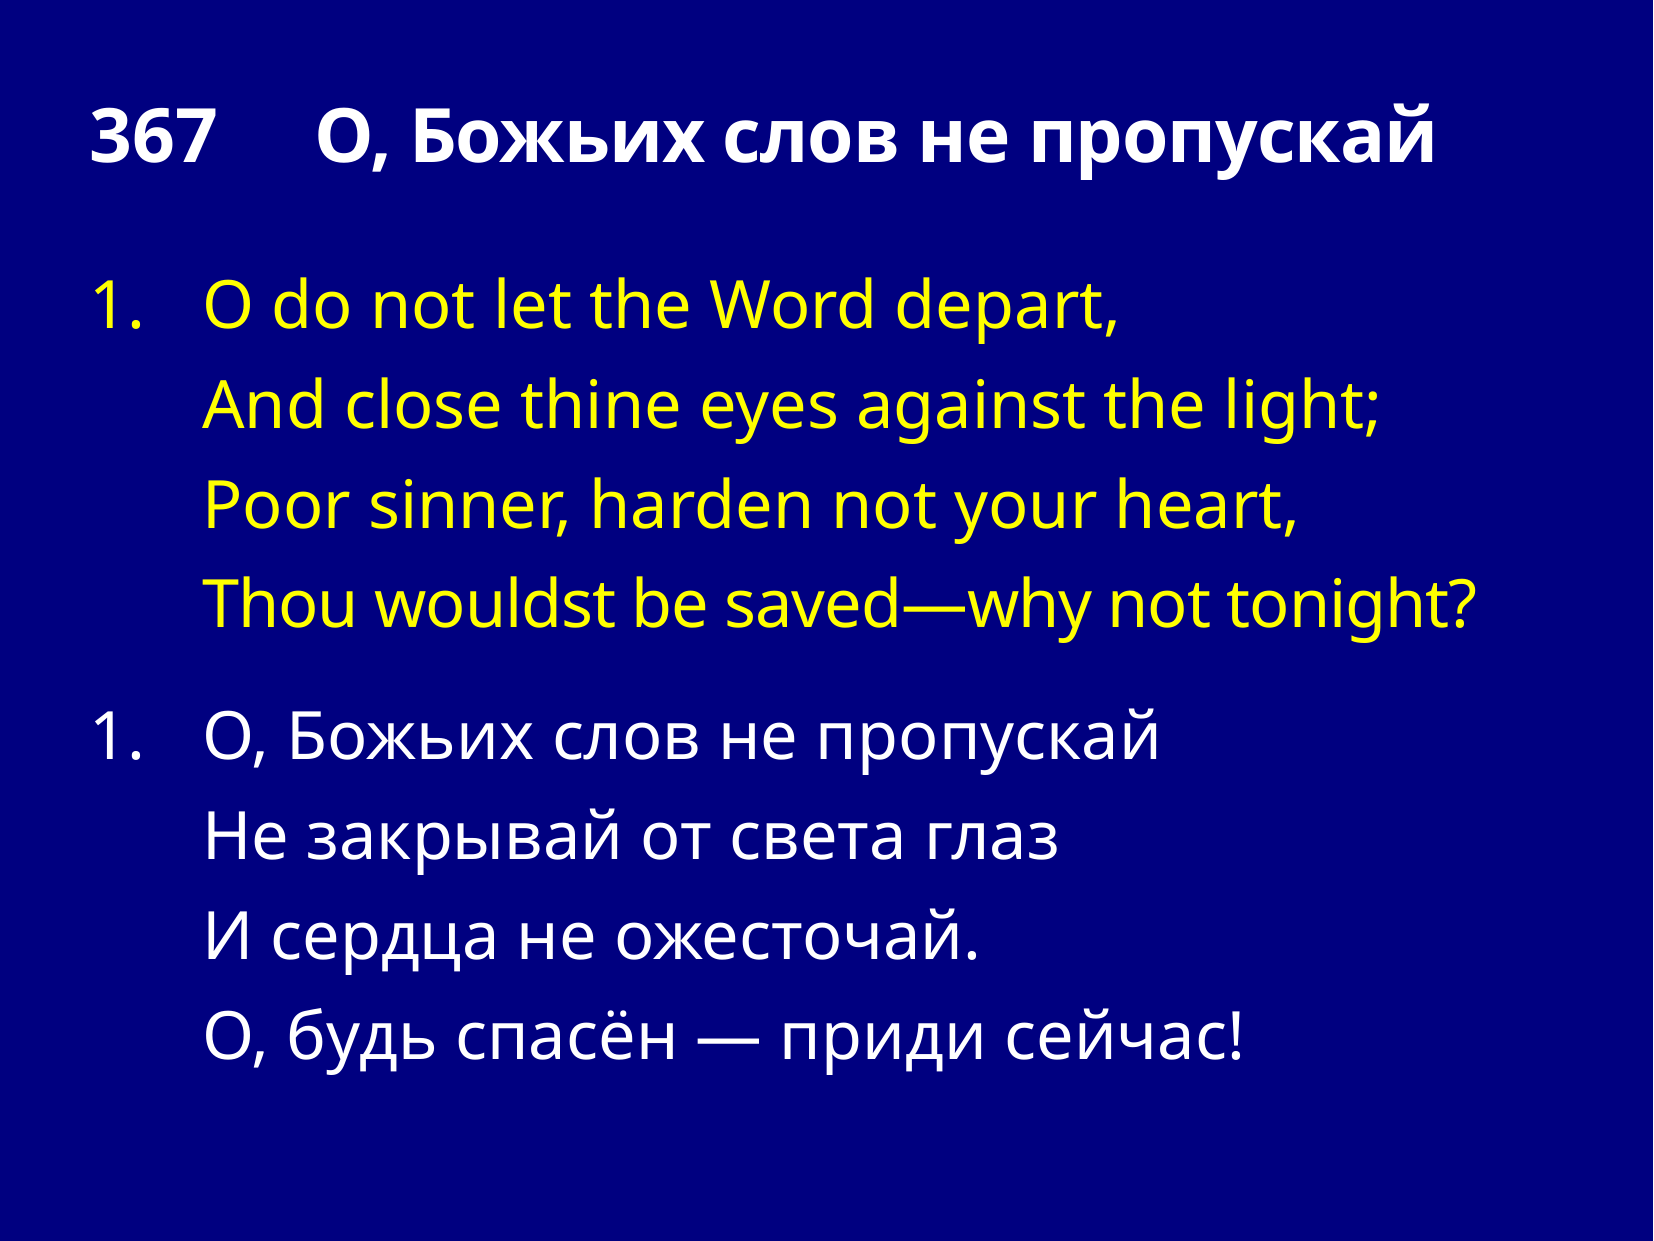

367	О, Божьих слов не пропускай
1.	O do not let the Word depart,
	And close thine eyes against the light;
	Poor sinner, harden not your heart,
	Thou wouldst be saved—why not tonight?
1.	О, Божьих слов не пропускай
	Не закрывай от света глаз
	И сердца не ожесточай.
	О, будь спасён — приди сейчас!